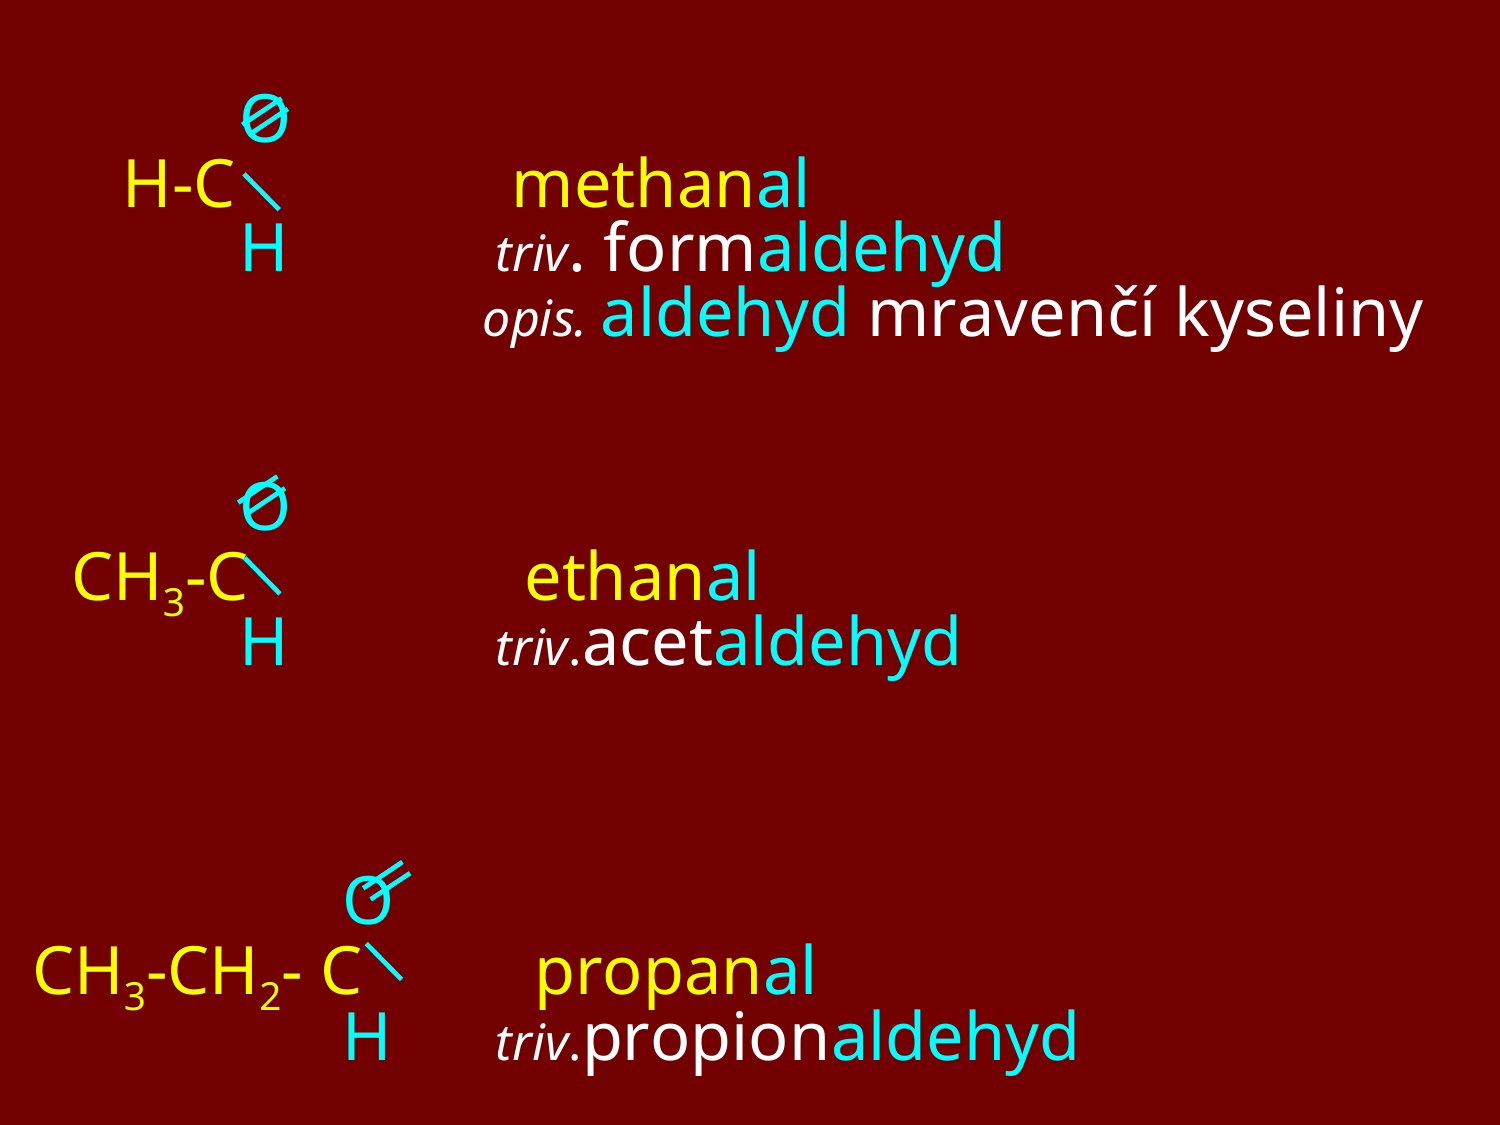

# O
	 H-C methanal
 H triv. formaldehyd
 opis. aldehyd mravenčí kyseliny
 O
	CH3-C ethanal
 H triv.acetaldehyd
 O
 CH3-CH2- C propanal
 H triv.propionaldehyd